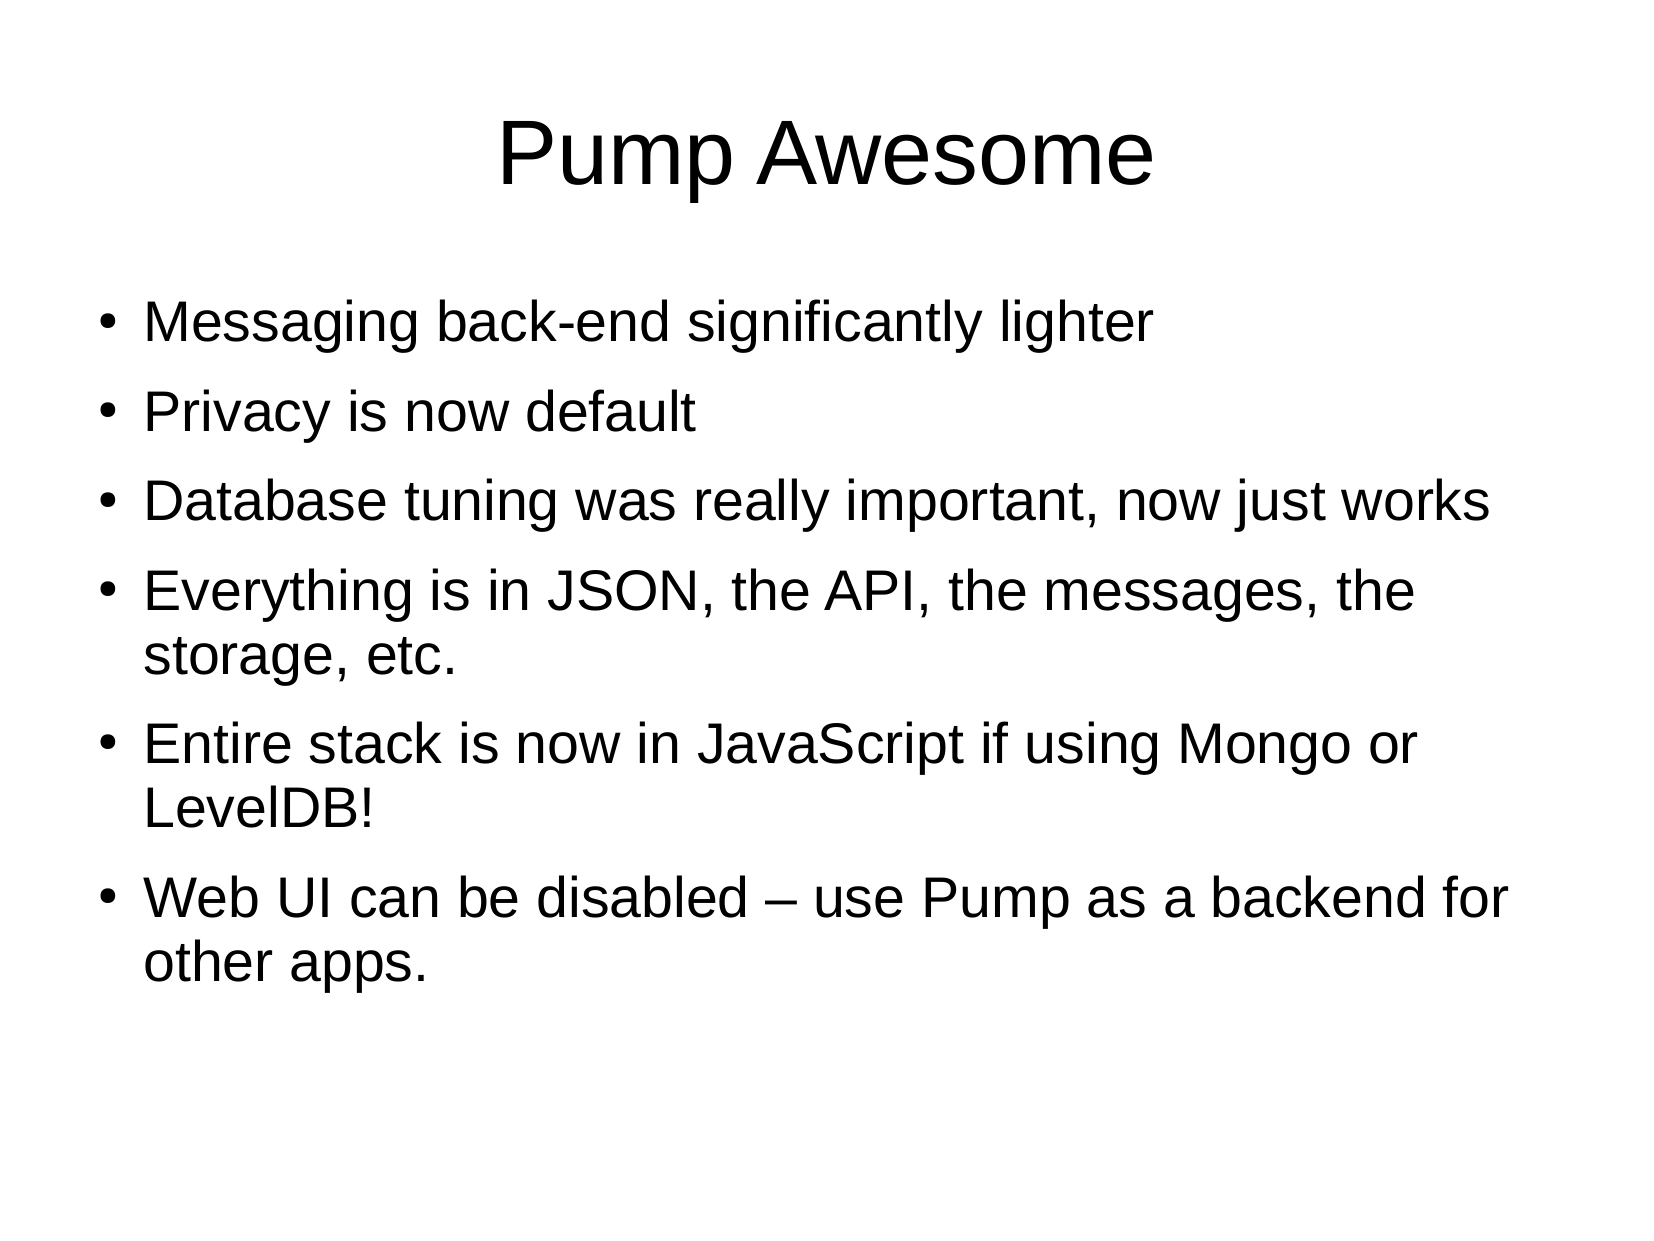

# Pump Awesome
Messaging back-end significantly lighter
Privacy is now default
Database tuning was really important, now just works
Everything is in JSON, the API, the messages, the storage, etc.
Entire stack is now in JavaScript if using Mongo or LevelDB!
Web UI can be disabled – use Pump as a backend for other apps.